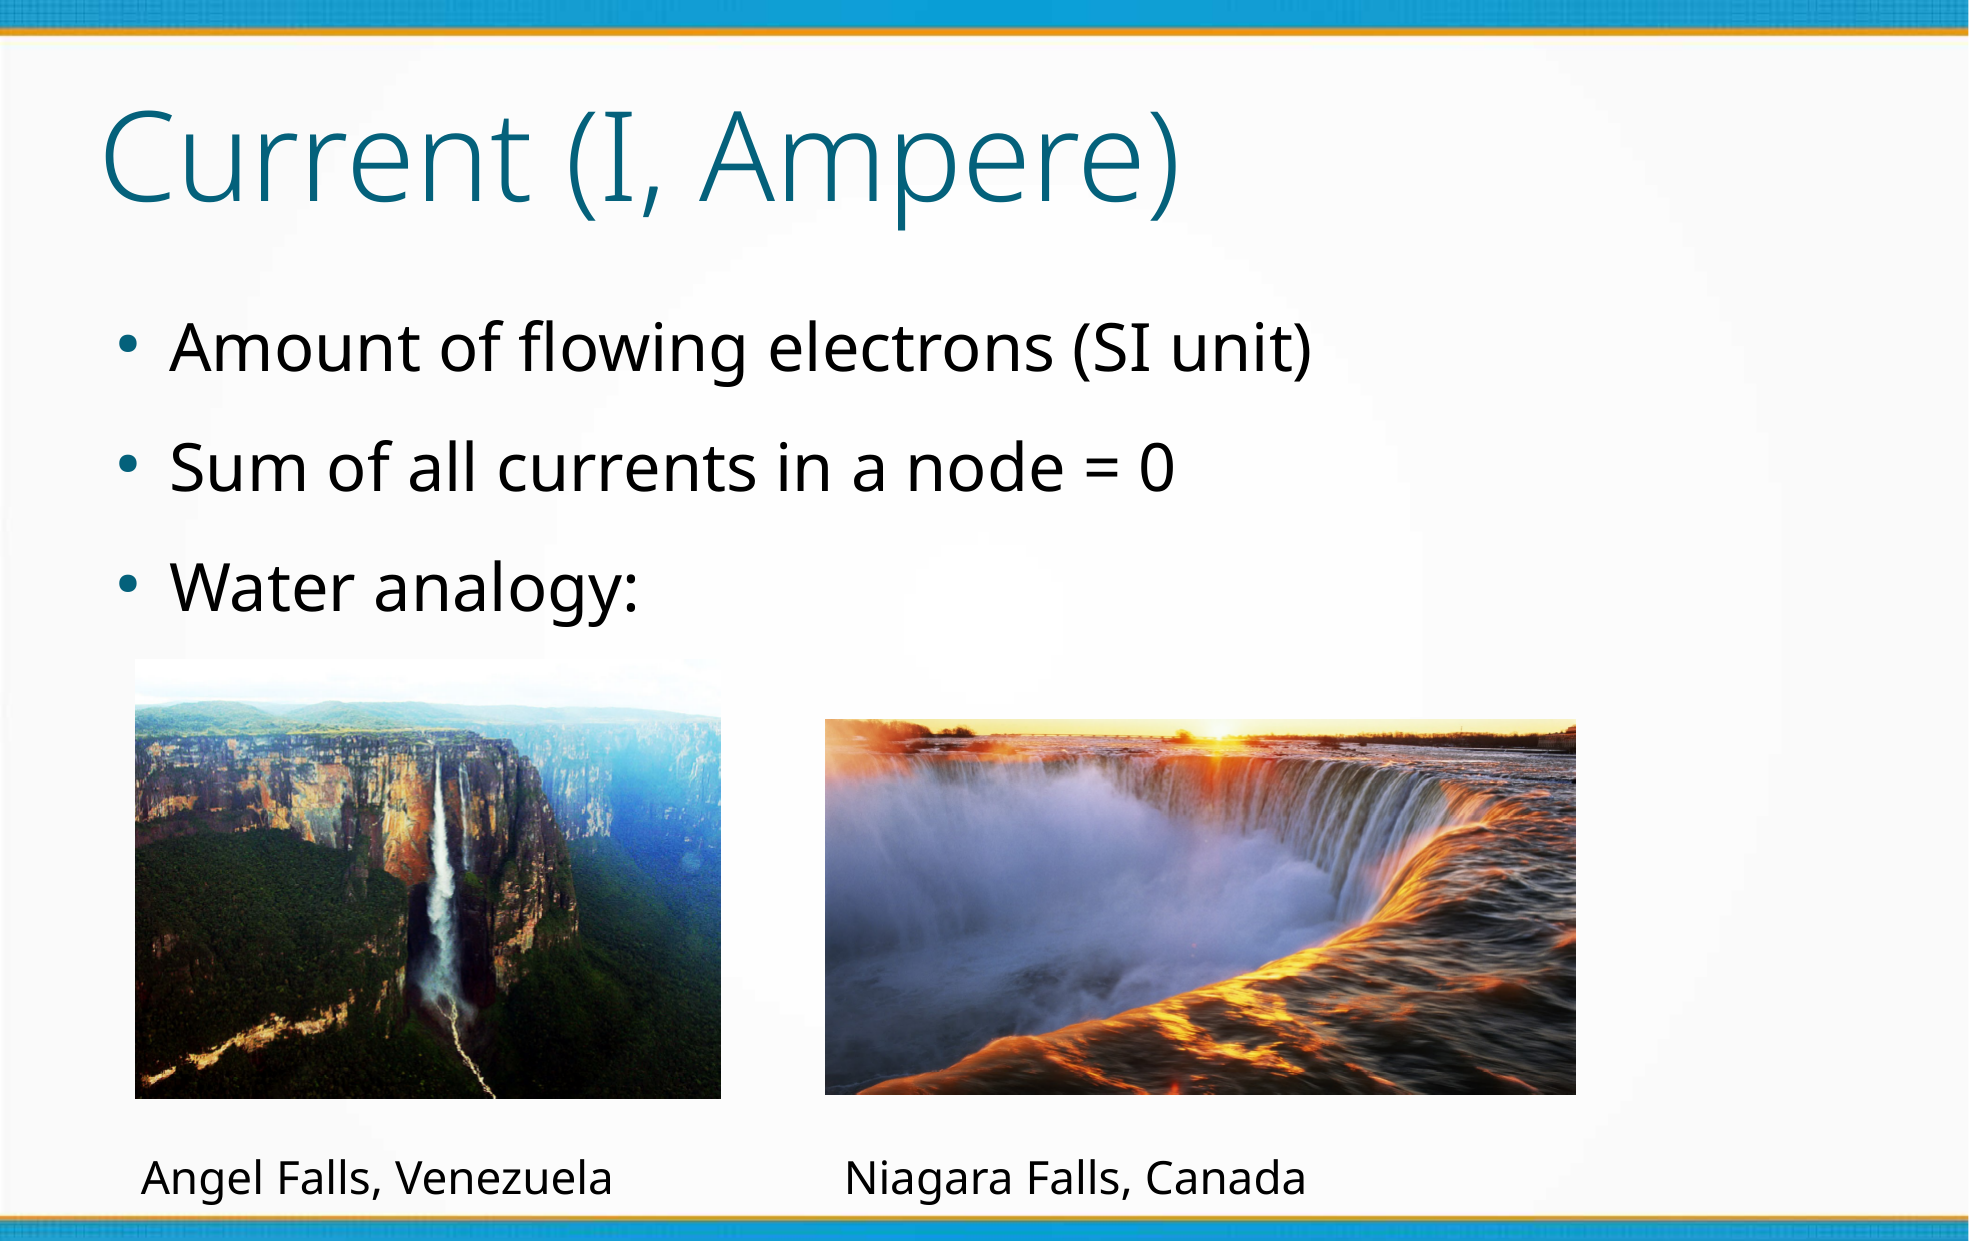

# Current (I, Ampere)
Amount of flowing electrons (SI unit)
Sum of all currents in a node = 0
Water analogy:
Angel Falls, Venezuela
Niagara Falls, Canada